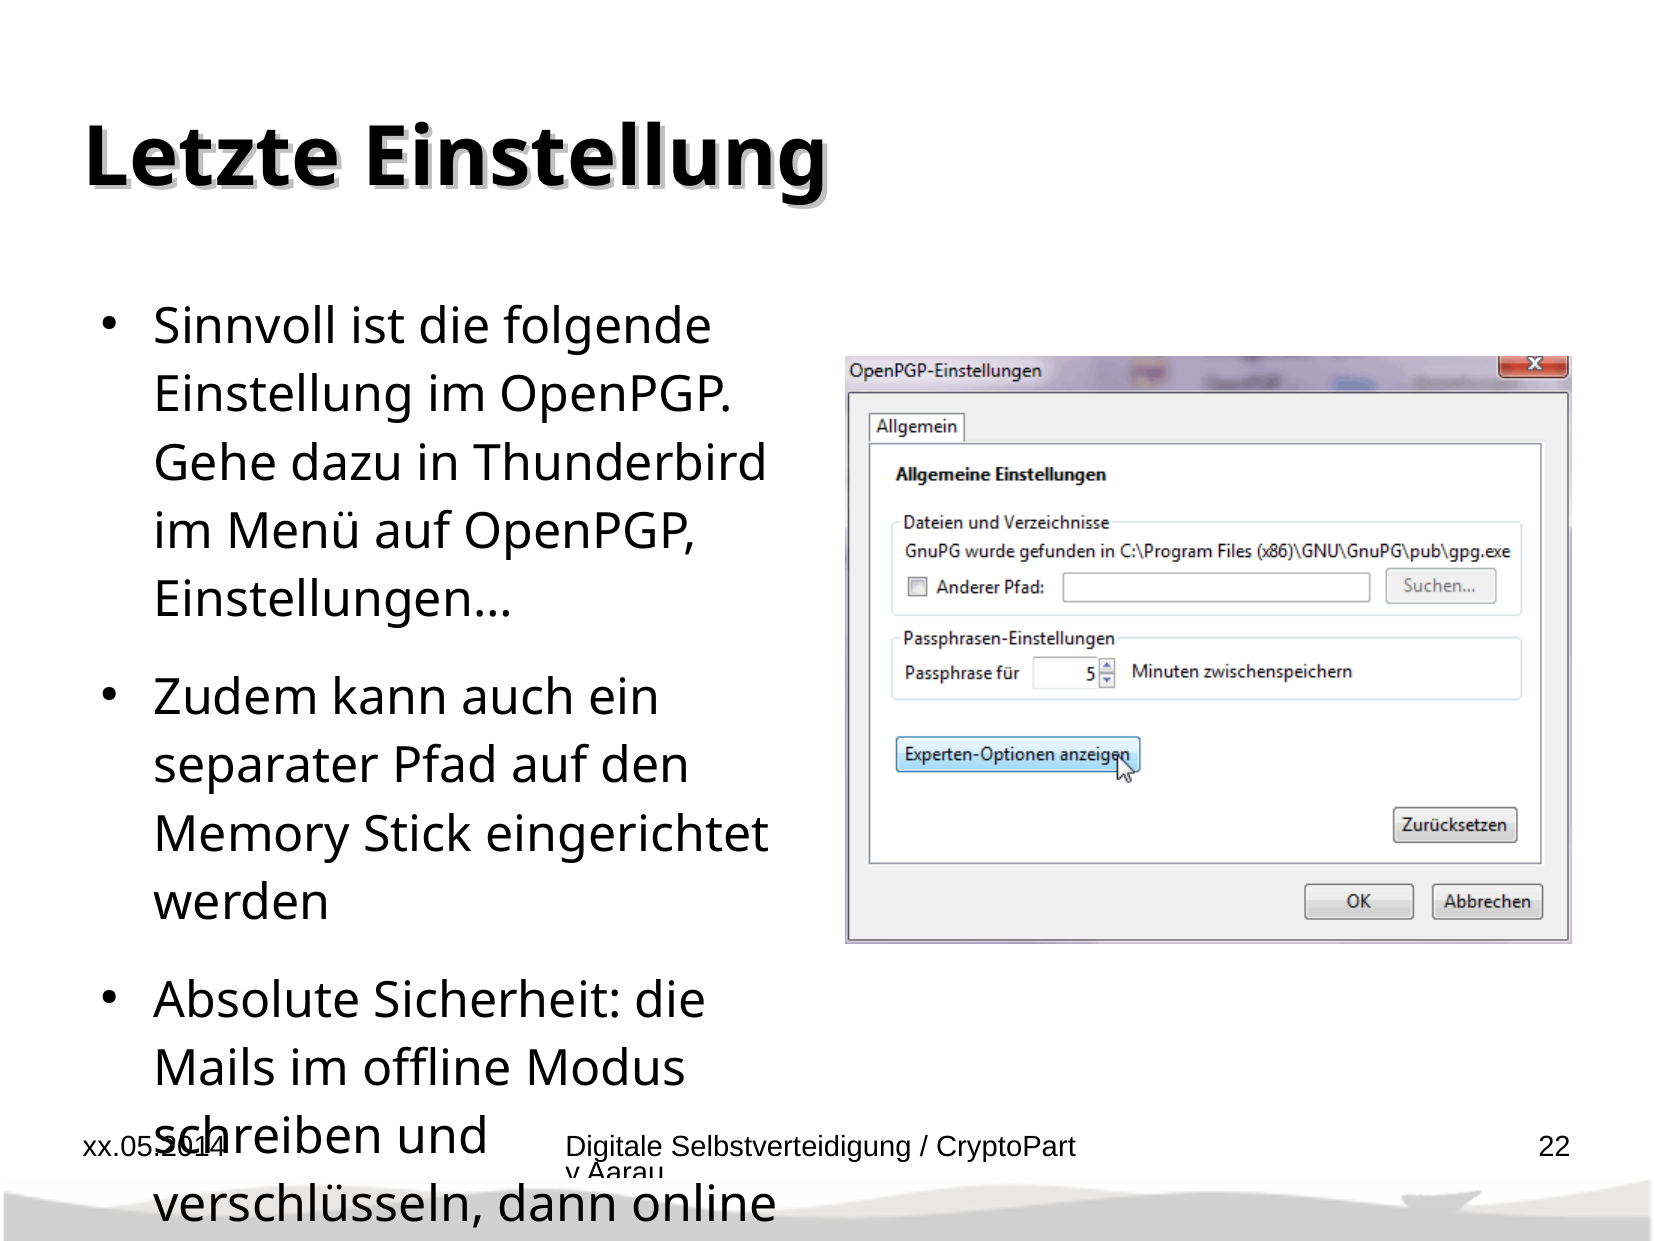

# Letzte Einstellung
Sinnvoll ist die folgende Einstellung im OpenPGP. Gehe dazu in Thunderbird im Menü auf OpenPGP, Einstellungen…
Zudem kann auch ein separater Pfad auf den Memory Stick eingerichtet werden
Absolute Sicherheit: die Mails im offline Modus schreiben und verschlüsseln, dann online gehen und versenden
xx.05.2014
Digitale Selbstverteidigung / CryptoParty Aarau
22